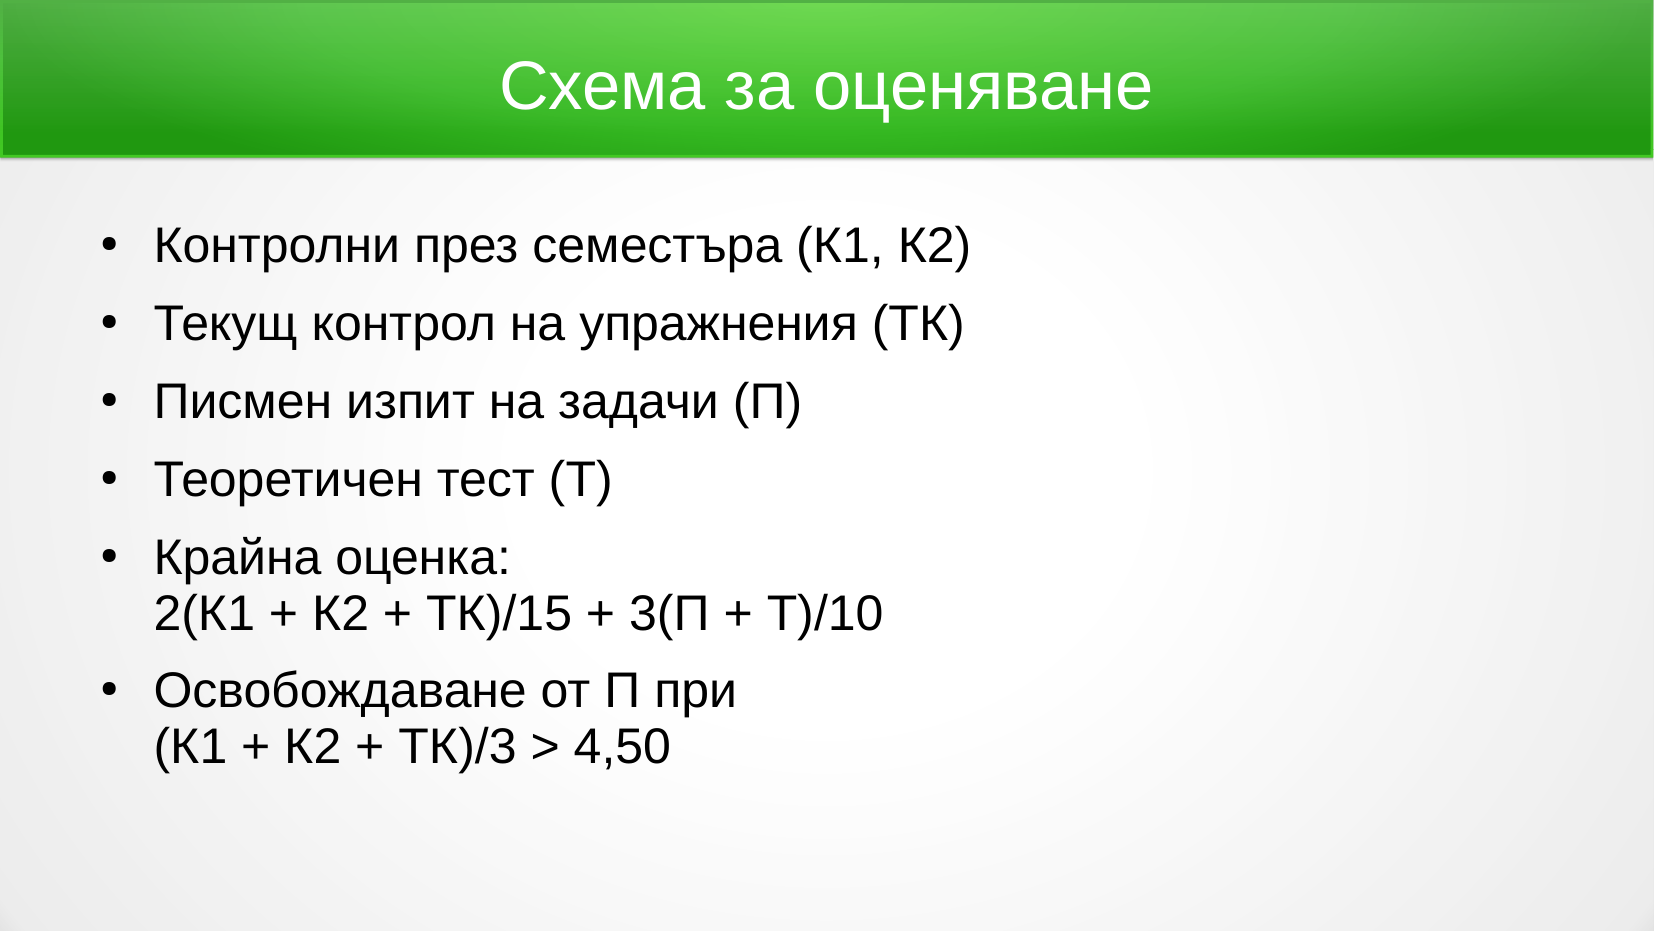

# Схема за оценяване
Контролни през семестъра (К1, К2)
Текущ контрол на упражнения (ТК)
Писмен изпит на задачи (П)
Теоретичен тест (Т)
Крайна оценка:
2(К1 + К2 + ТК)/15 + 3(П + Т)/10
Освобождаване от П при
(К1 + К2 + ТК)/3 > 4,50